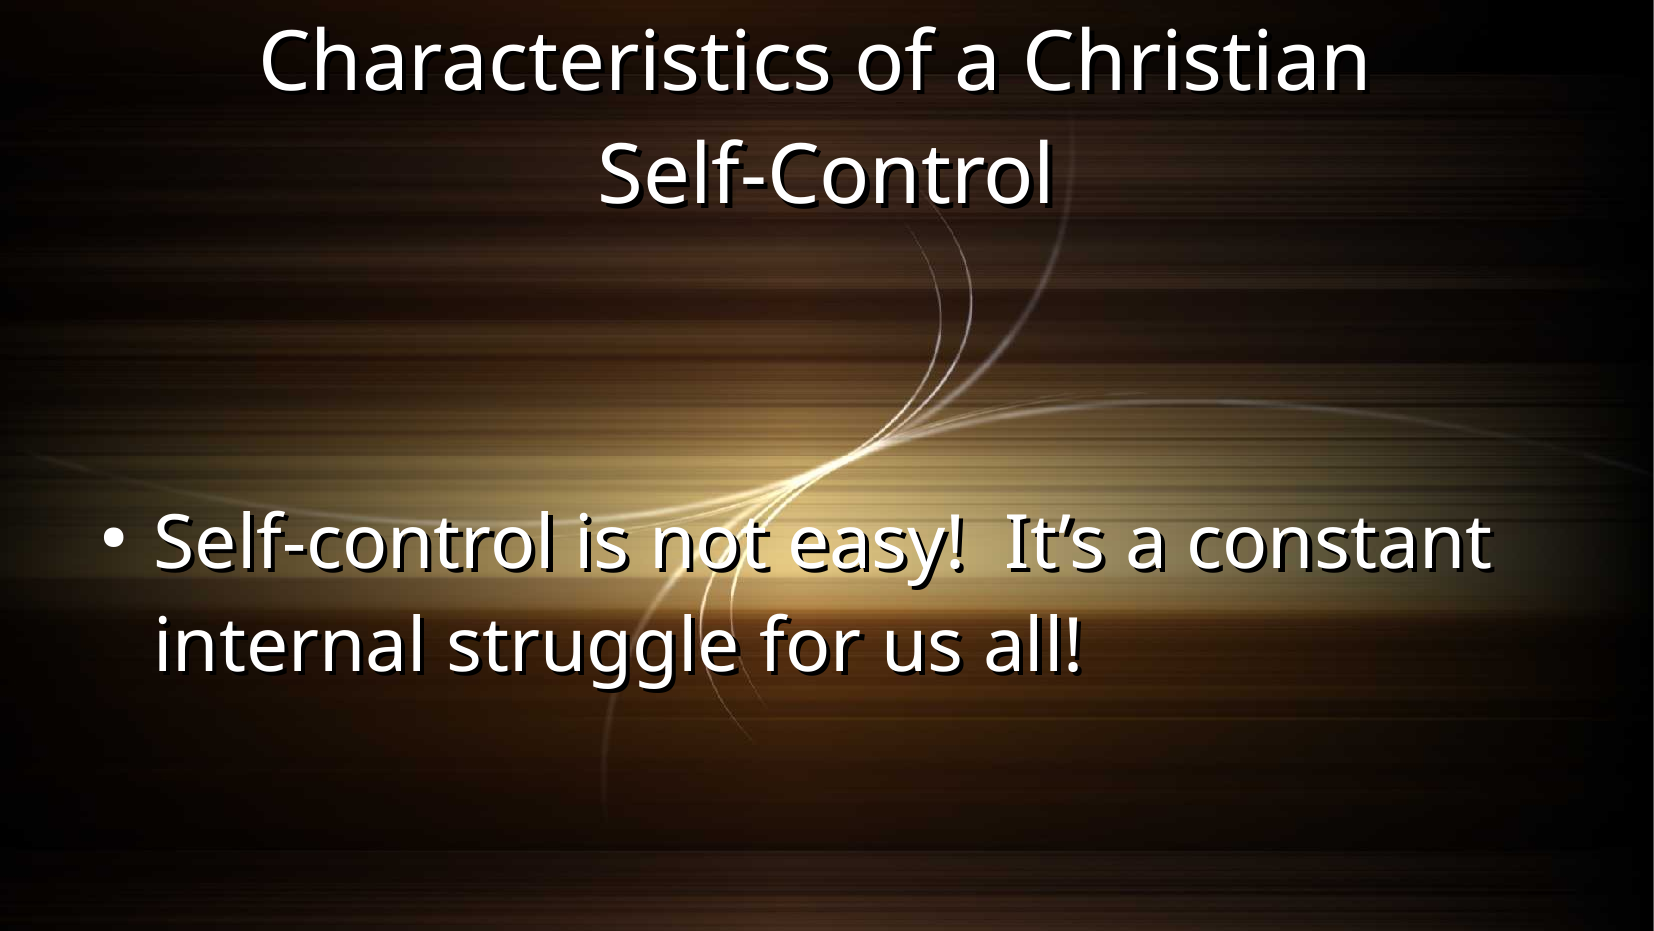

# Characteristics of a Christian Self-Control
Self-control is not easy! It’s a constant internal struggle for us all!